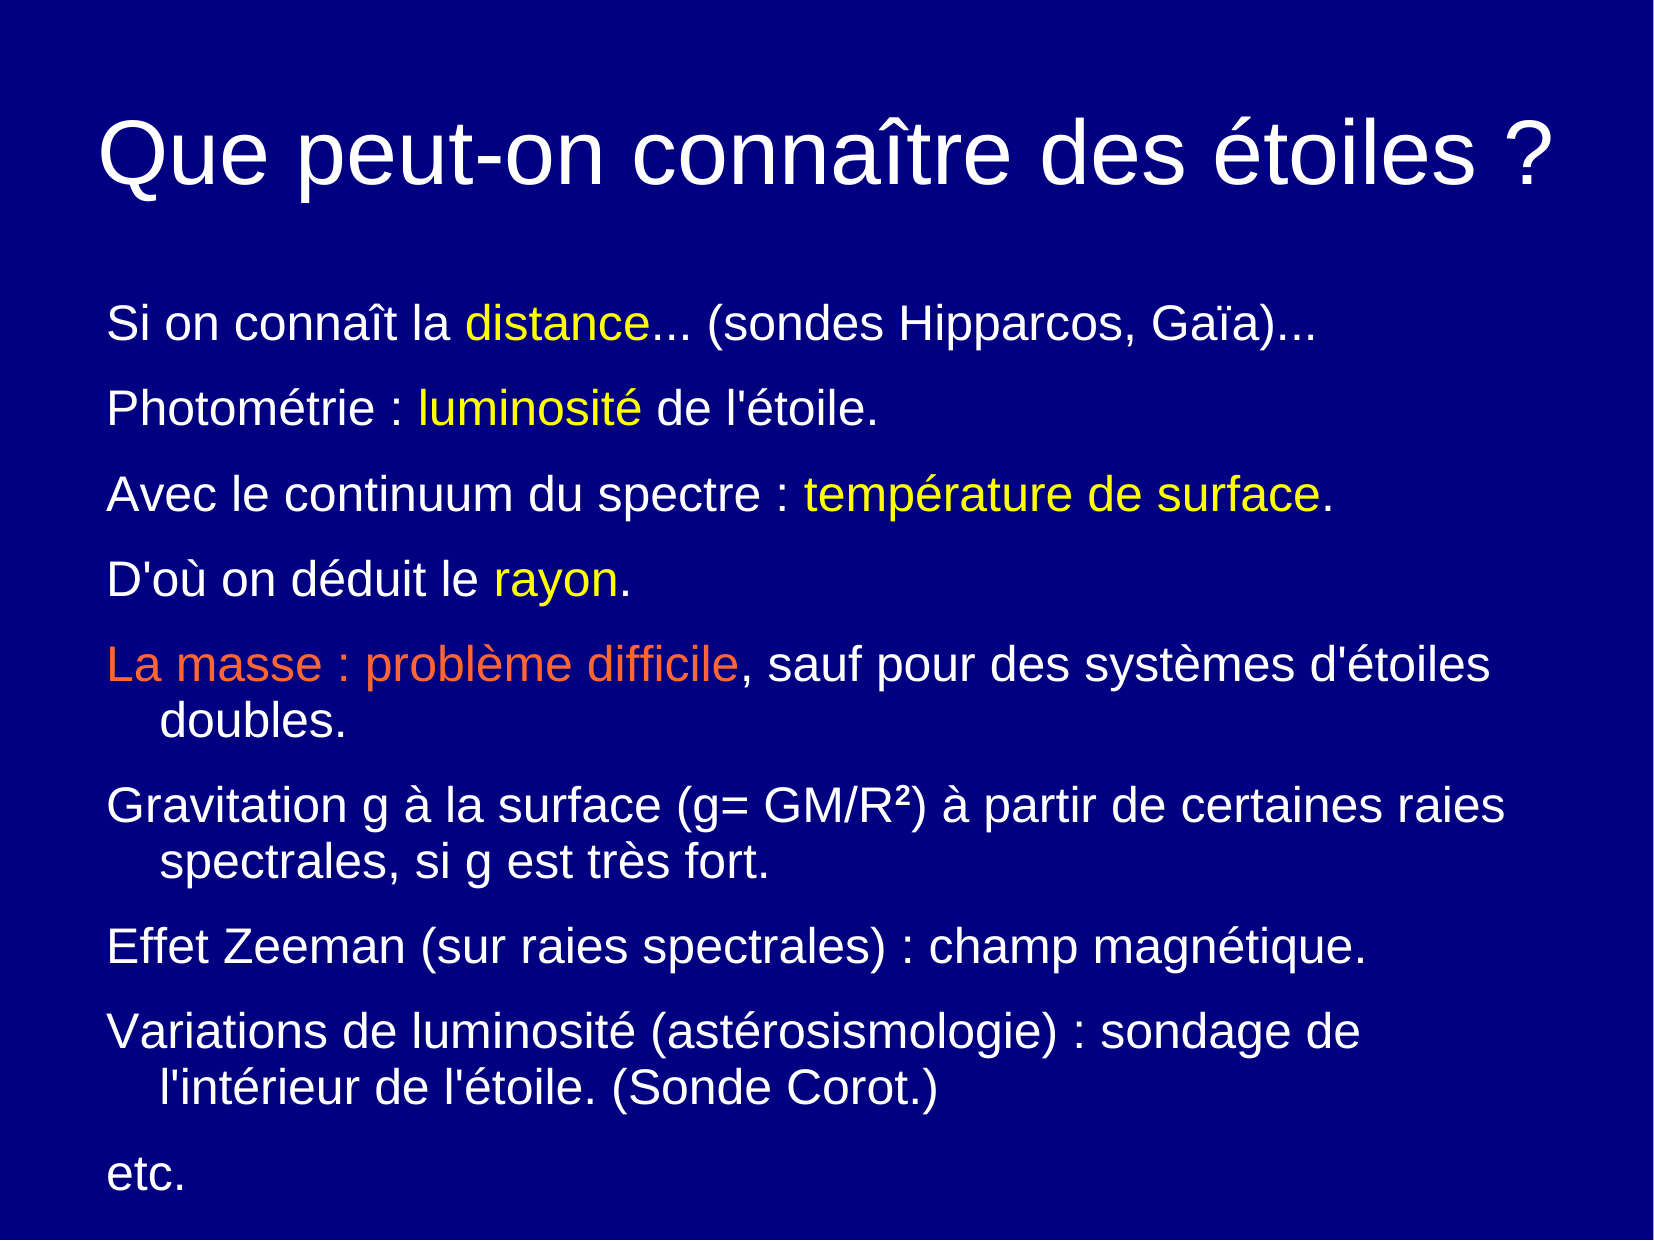

# Que peut-on connaître des étoiles ?
Si on connaît la distance... (sondes Hipparcos, Gaïa)...
Photométrie : luminosité de l'étoile.
Avec le continuum du spectre : température de surface.
D'où on déduit le rayon.
La masse : problème difficile, sauf pour des systèmes d'étoiles doubles.
Gravitation g à la surface (g= GM/R2) à partir de certaines raies spectrales, si g est très fort.
Effet Zeeman (sur raies spectrales) : champ magnétique.
Variations de luminosité (astérosismologie) : sondage de l'intérieur de l'étoile. (Sonde Corot.)
etc.